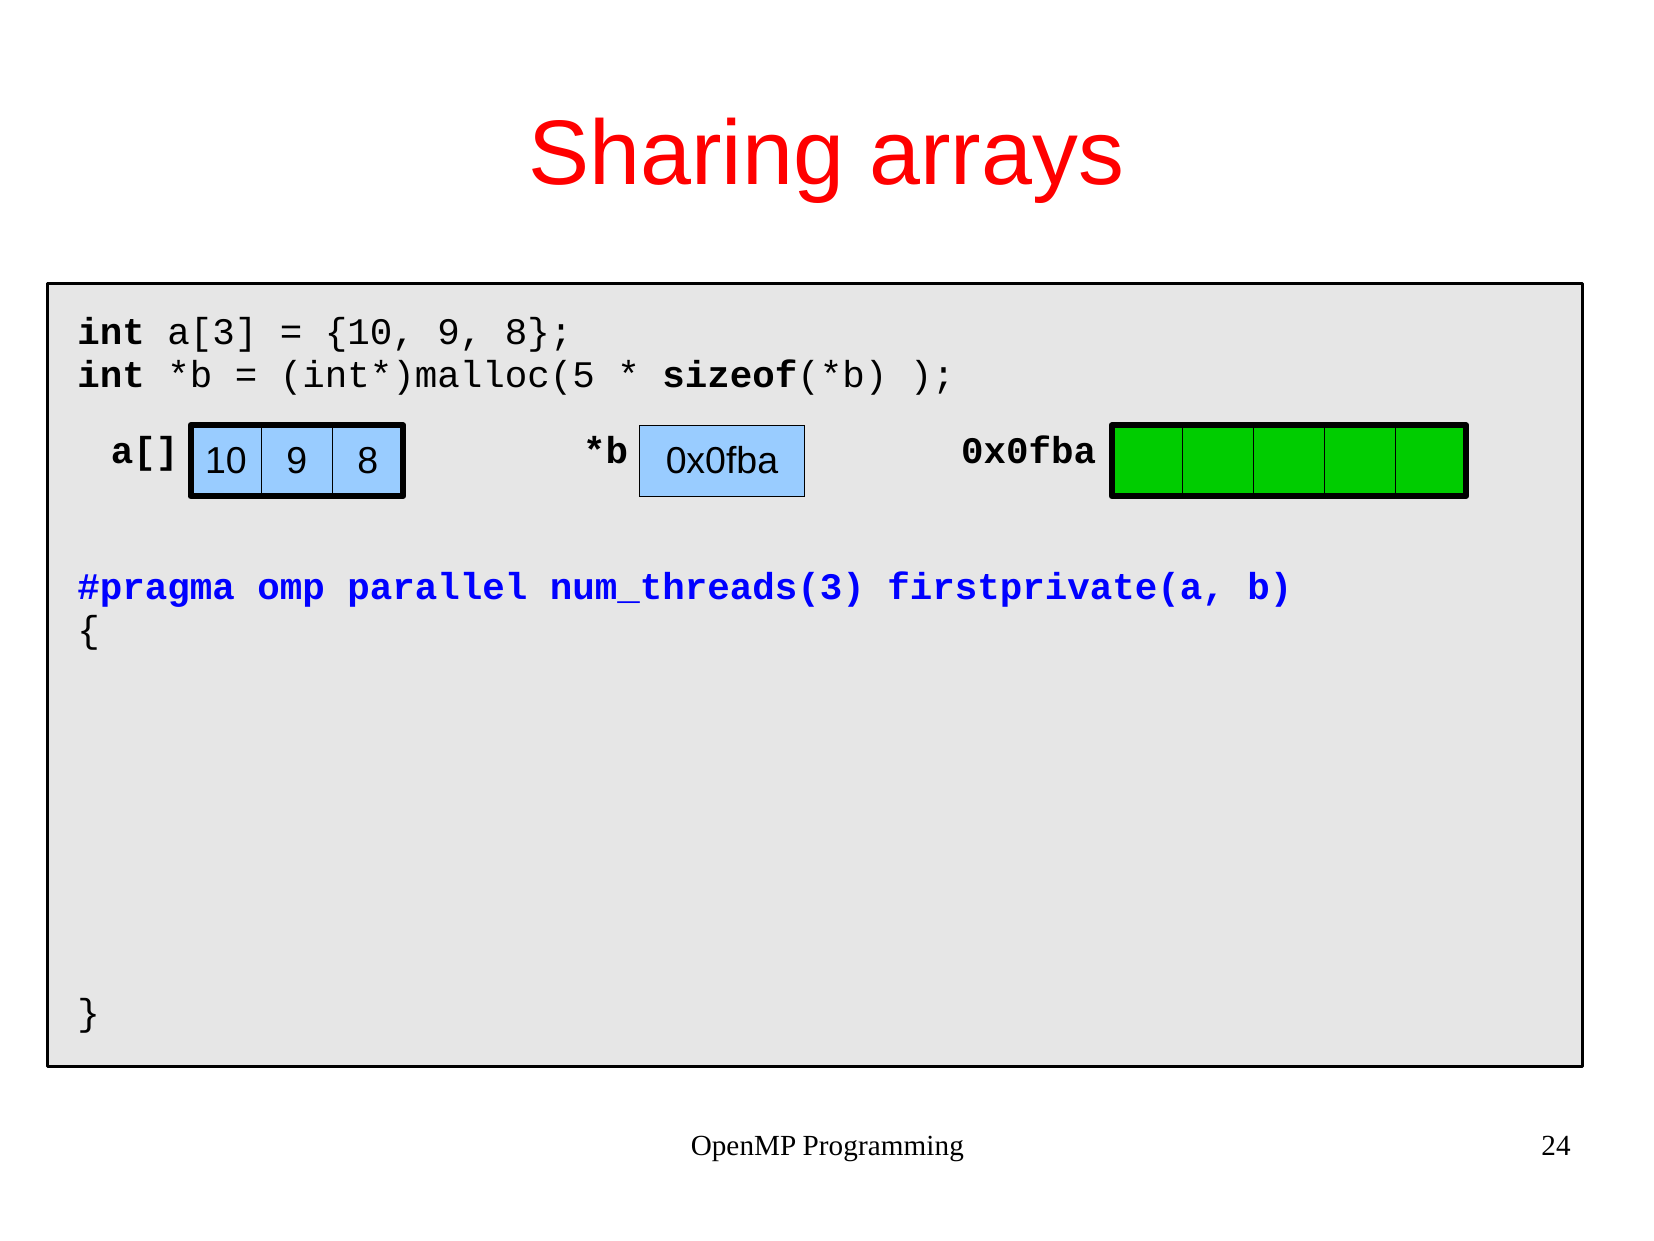

# Sharing arrays
int a[3] = {10, 9, 8};
int *b = (int*)malloc(5 * sizeof(*b) );
#pragma omp parallel num_threads(3) firstprivate(a, b)
{
}
a[]
10
9
8
*b
0x0fba
0x0fba
OpenMP Programming
24